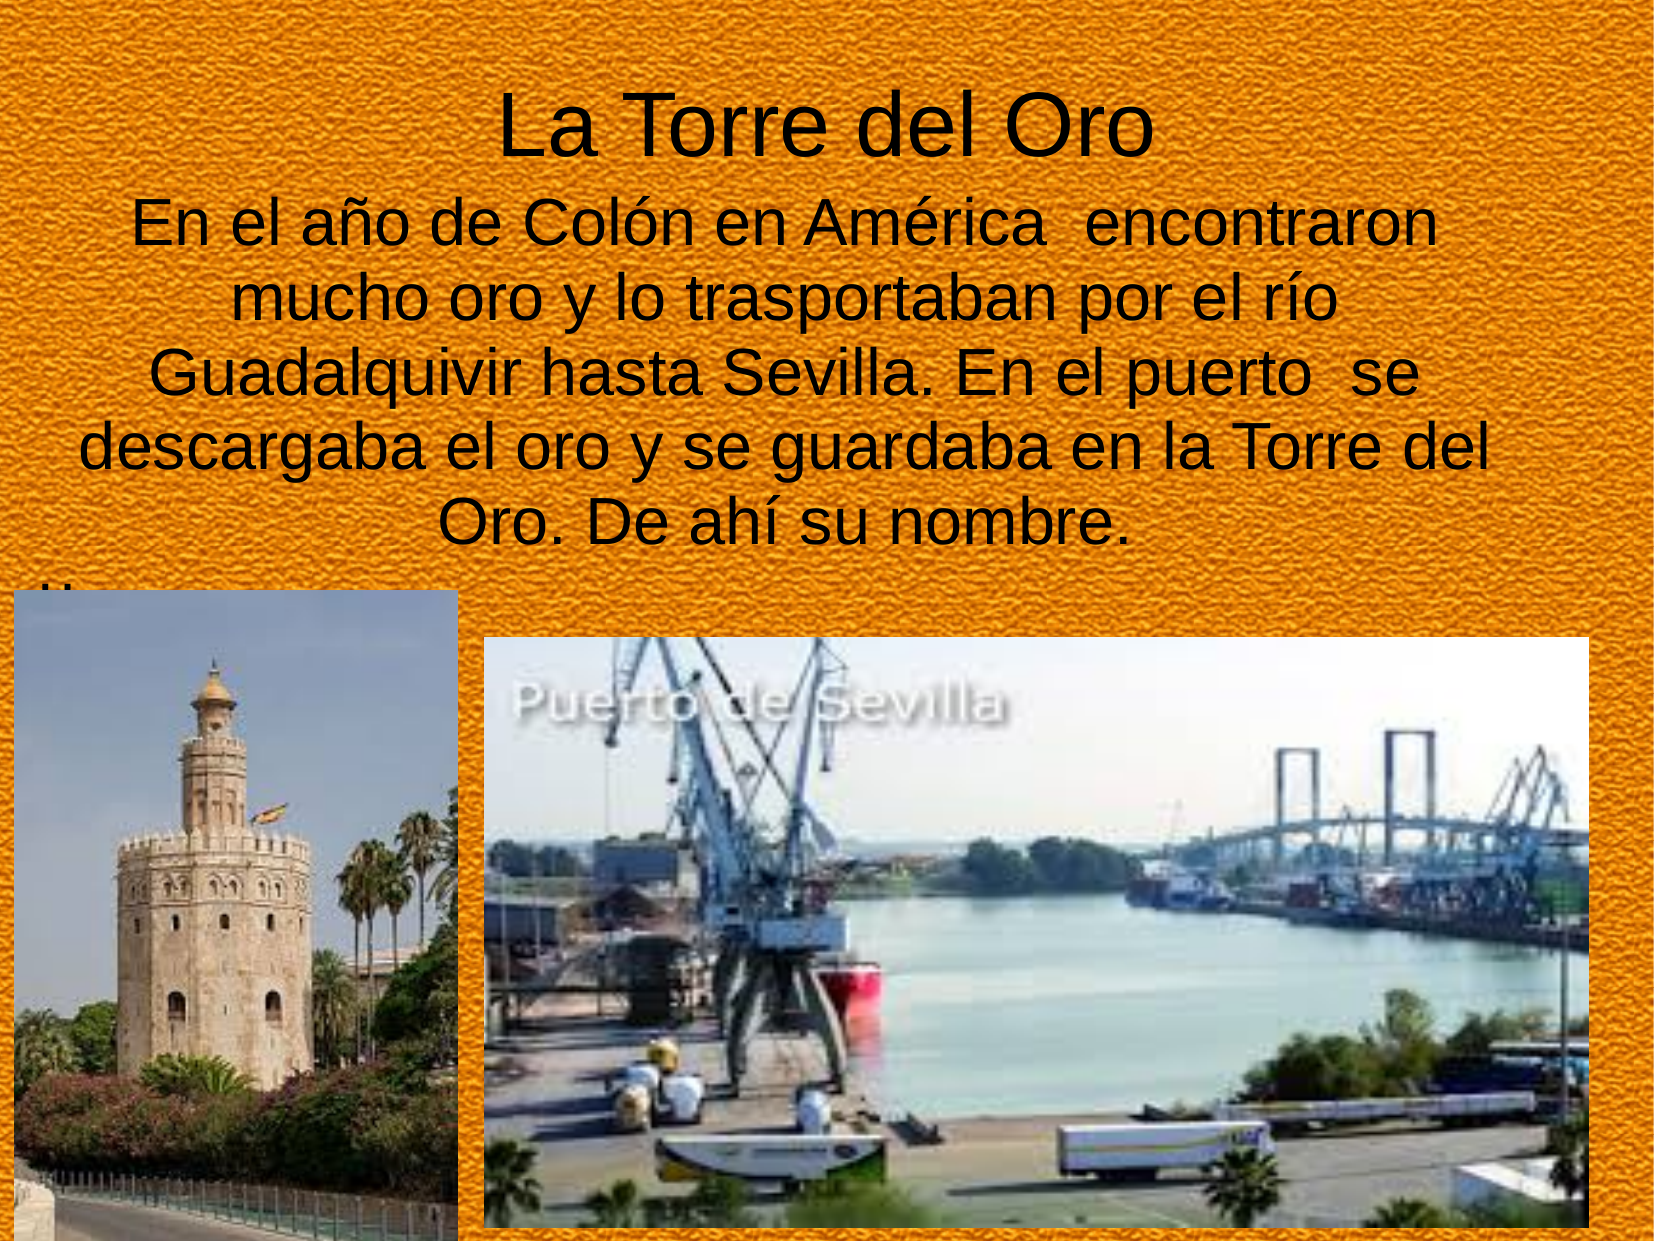

# La Torre del Oro
En el año de Colón en América encontraron mucho oro y lo trasportaban por el río Guadalquivir hasta Sevilla. En el puerto se descargaba el oro y se guardaba en la Torre del Oro. De ahí su nombre.
u